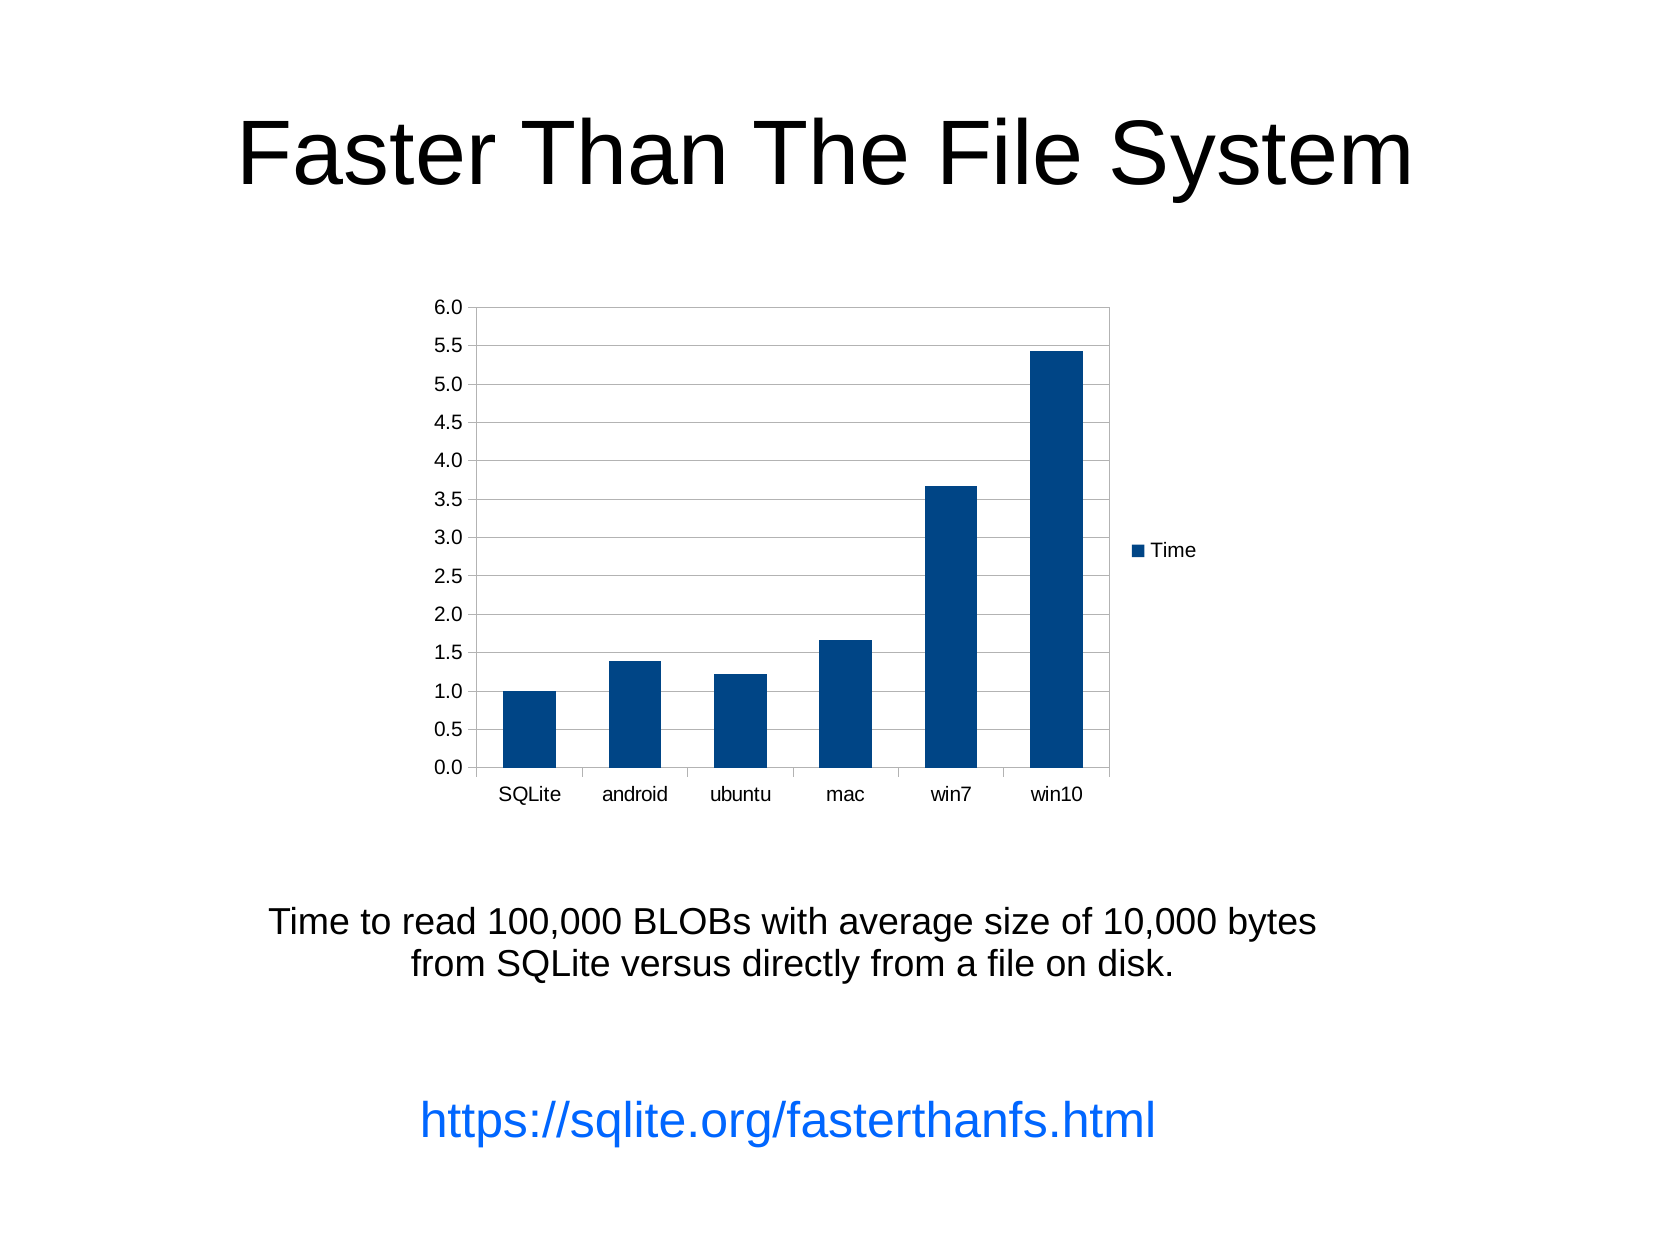

# Faster Than The File System
### Chart
| Category | Time |
|---|---|
| SQLite | 1.0 |
| android | 1.39130434782609 |
| ubuntu | 1.21666666666667 |
| mac | 1.66666666666667 |
| win7 | 3.66666666666667 |
| win10 | 5.43023255813954 |Time to read 100,000 BLOBs with average size of 10,000 bytes
from SQLite versus directly from a file on disk.
https://sqlite.org/fasterthanfs.html